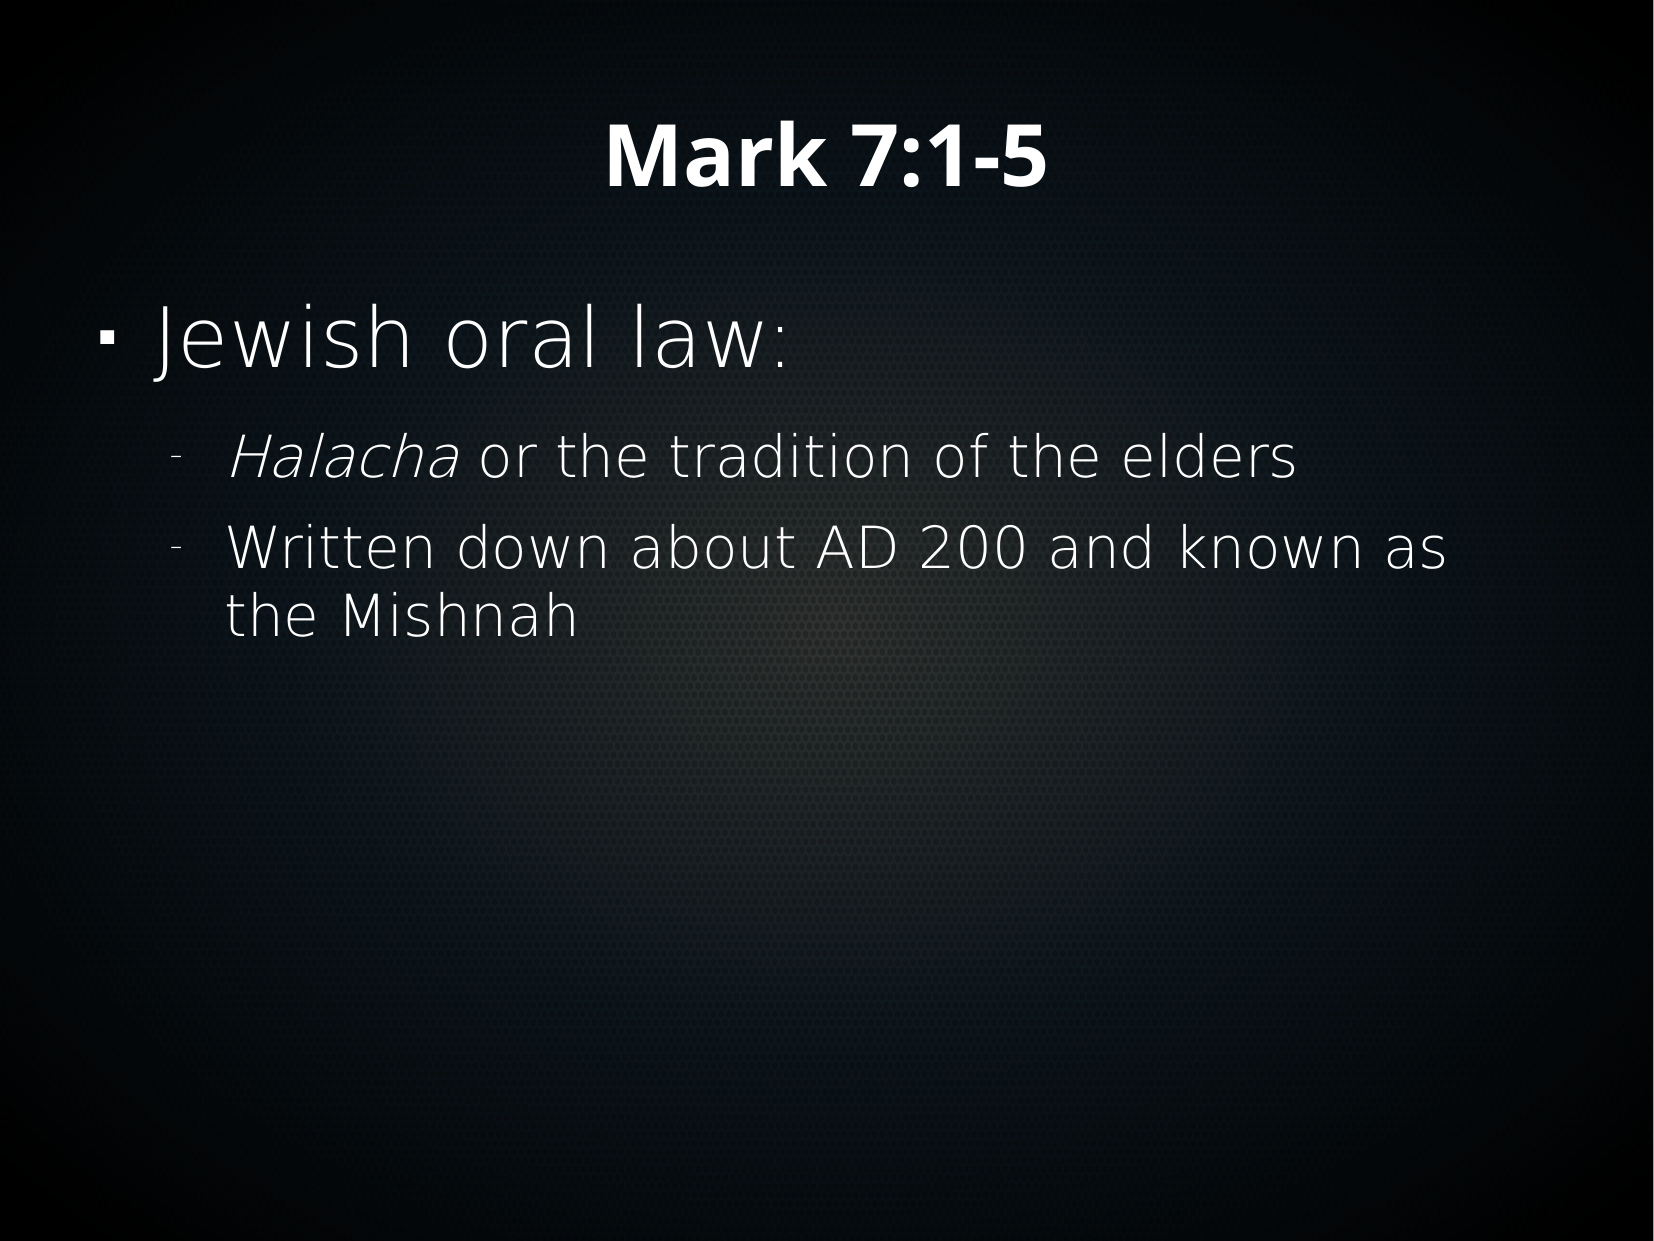

# Mark 7:1-5
Jewish oral law:
Halacha or the tradition of the elders
Written down about AD 200 and known as the Mishnah